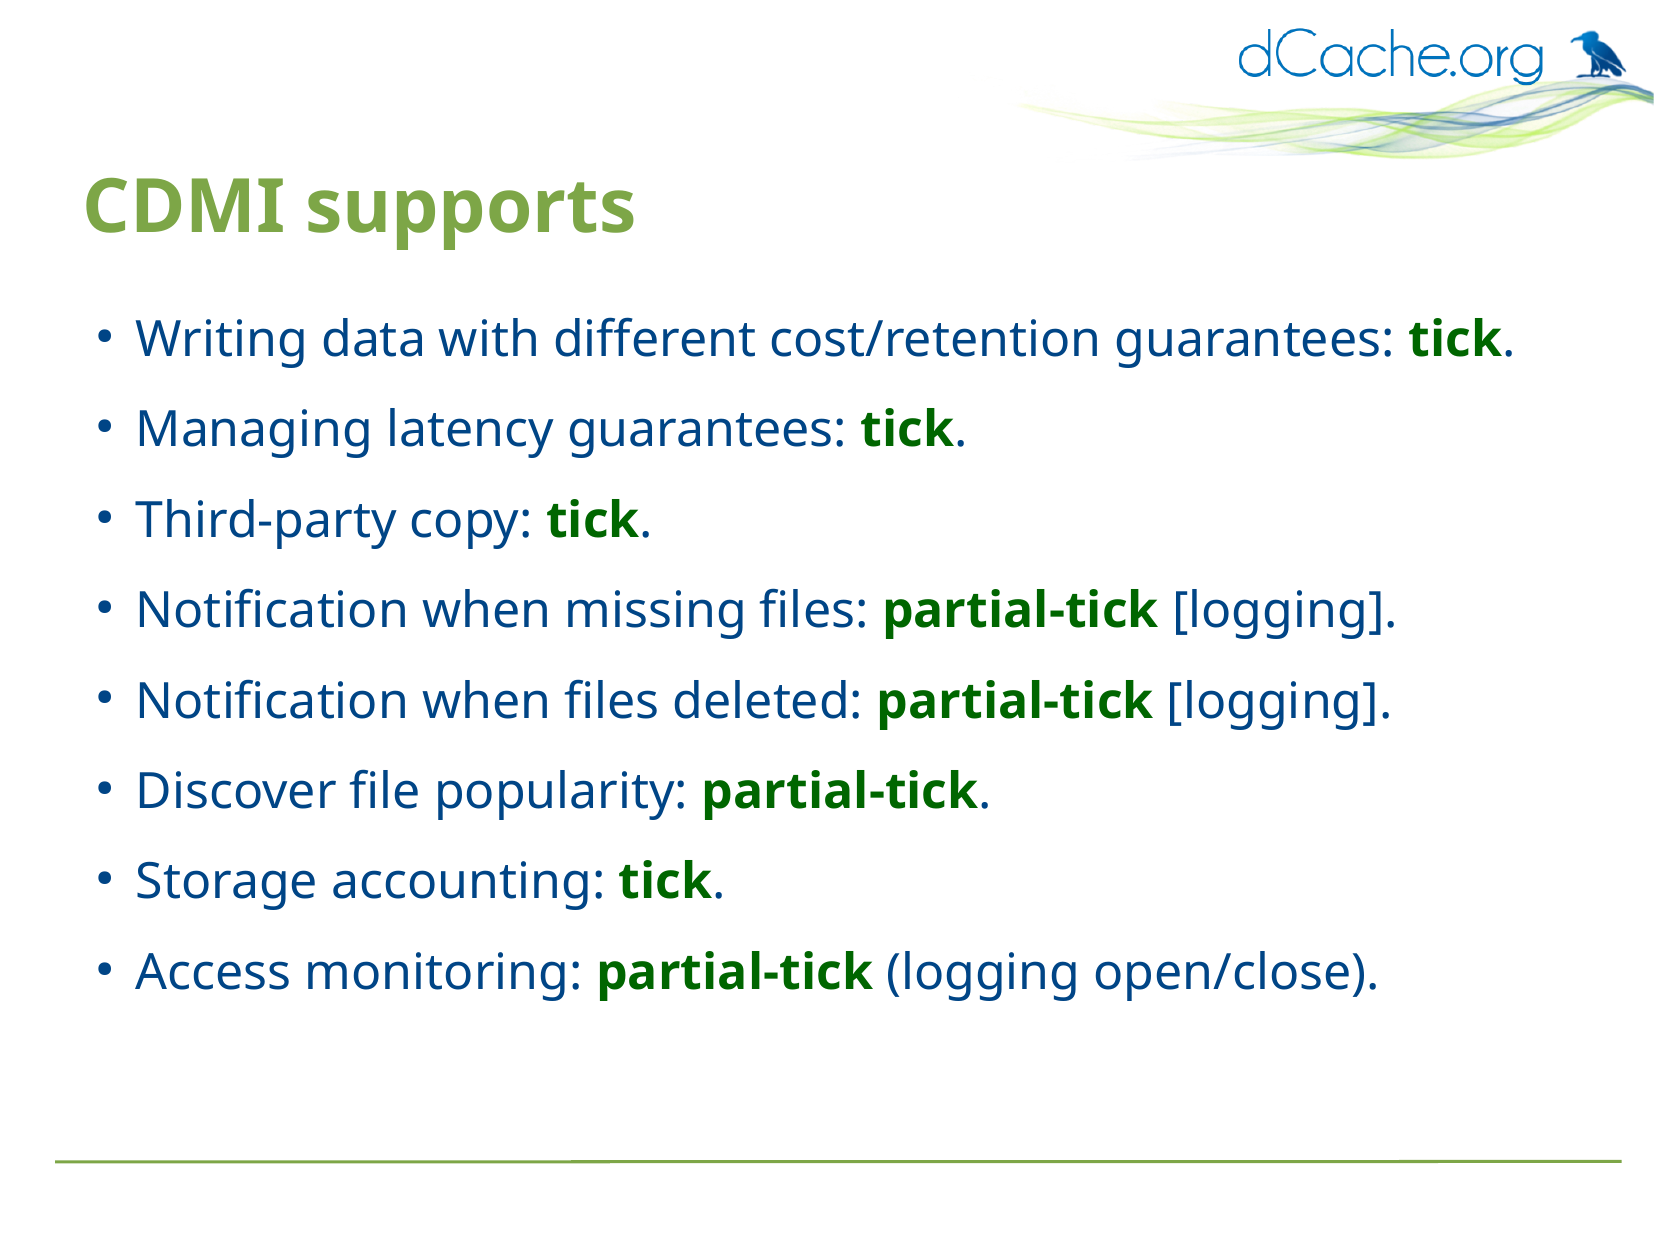

# CDMI supports
Writing data with different cost/retention guarantees: tick.
Managing latency guarantees: tick.
Third-party copy: tick.
Notification when missing files: partial-tick [logging].
Notification when files deleted: partial-tick [logging].
Discover file popularity: partial-tick.
Storage accounting: tick.
Access monitoring: partial-tick (logging open/close).